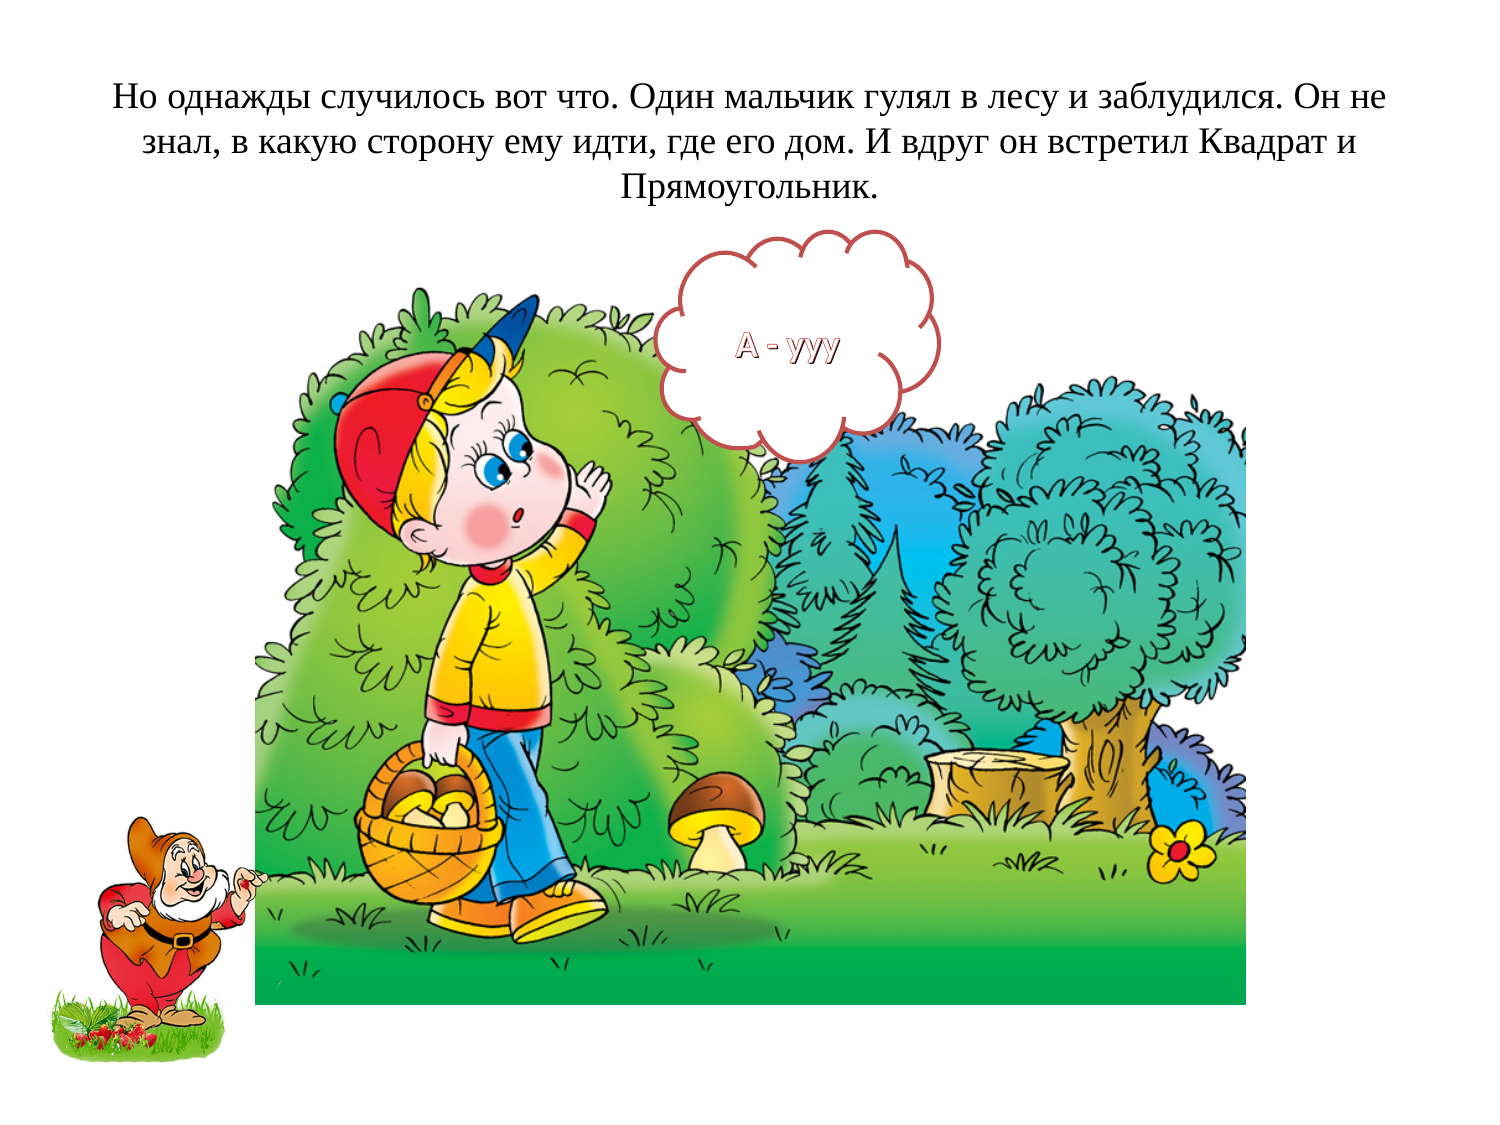

# Но однажды случилось вот что. Один мальчик гулял в лесу и заблудился. Он не знал, в какую сторону ему идти, где его дом. И вдруг он встретил Квадрат и Прямоугольник.
А - ууу